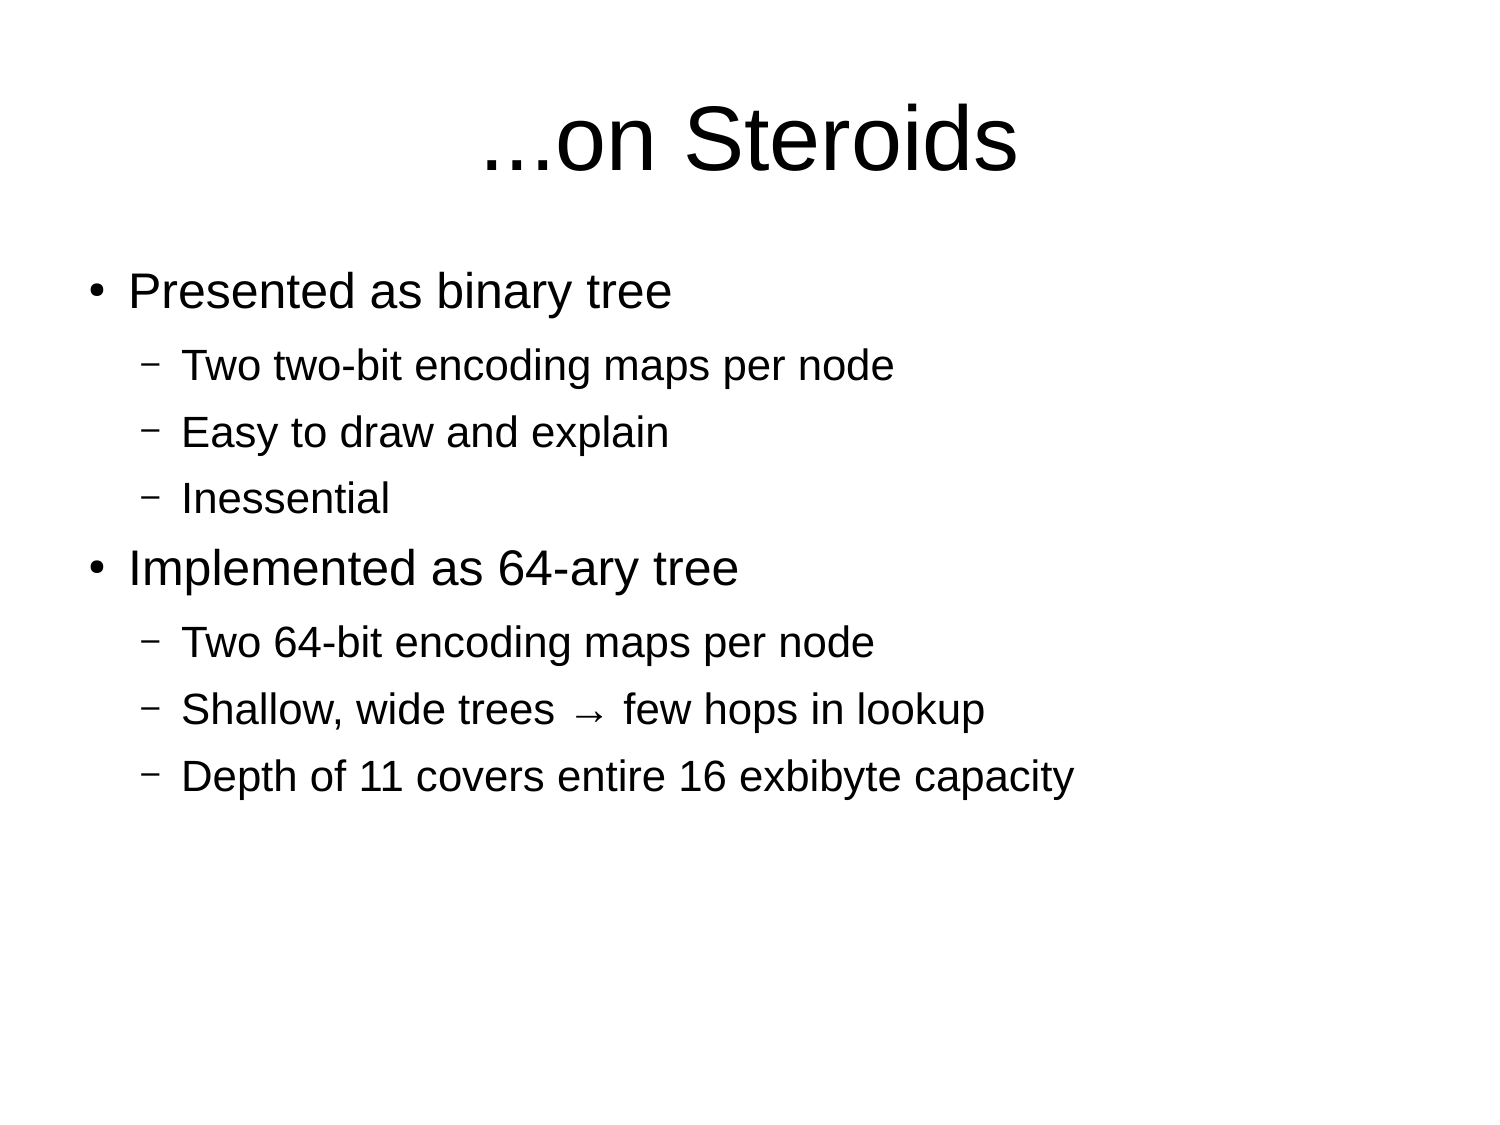

# ...on Steroids
Presented as binary tree
Two two-bit encoding maps per node
Easy to draw and explain
Inessential
Implemented as 64-ary tree
Two 64-bit encoding maps per node
Shallow, wide trees → few hops in lookup
Depth of 11 covers entire 16 exbibyte capacity